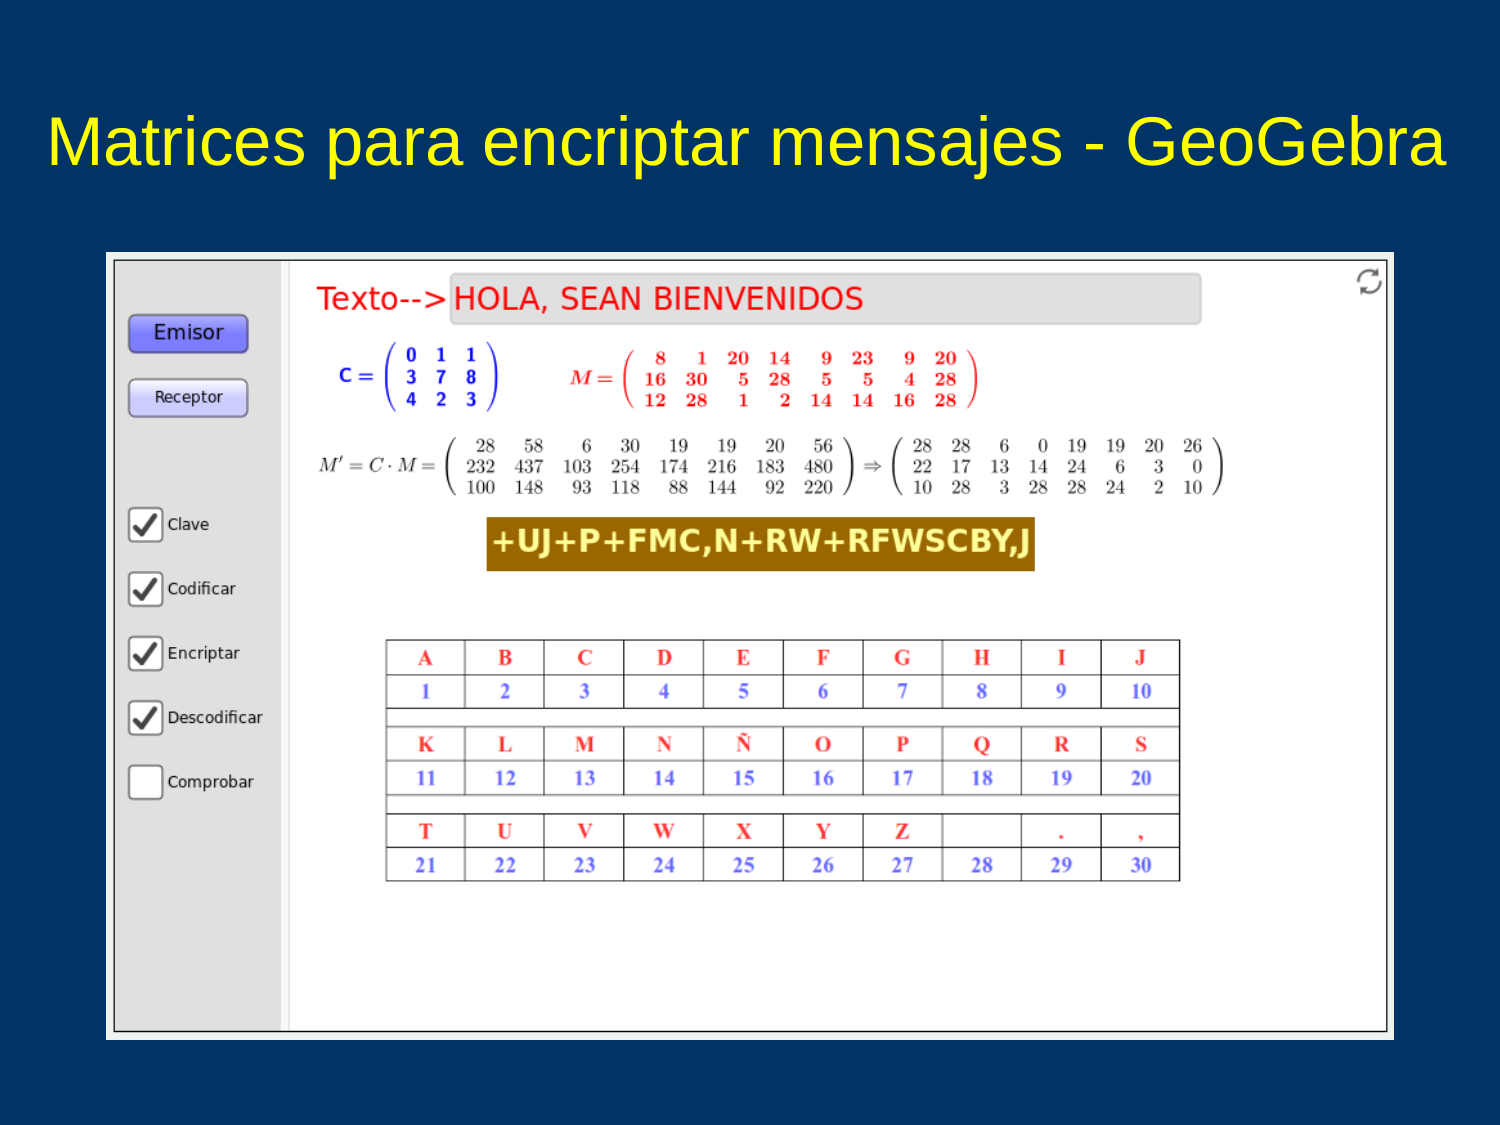

# Matrices para encriptar mensajes - GeoGebra